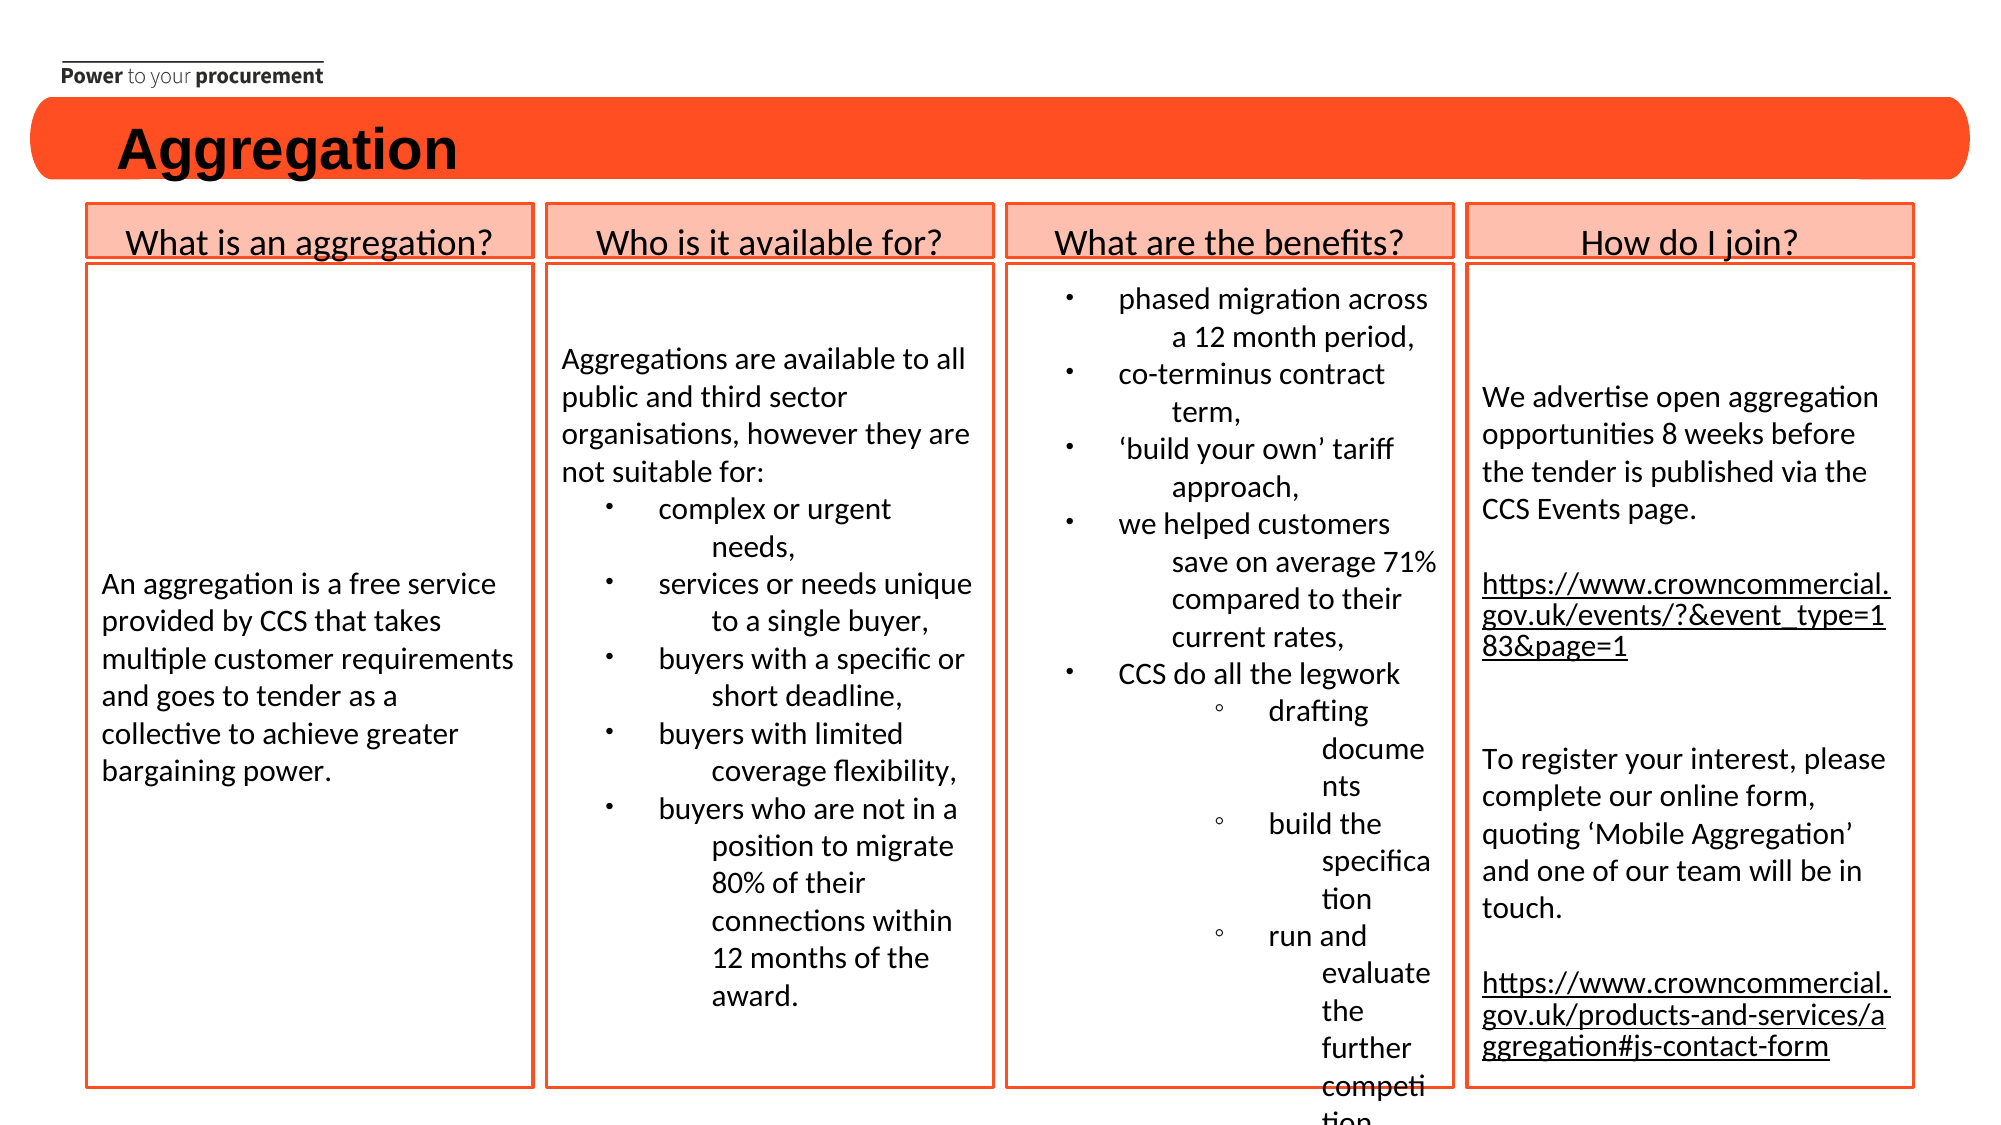

# Aggregation
What is an aggregation?
Who is it available for?
What are the benefits?
How do I join?
An aggregation is a free service provided by CCS that takes multiple customer requirements and goes to tender as a collective to achieve greater bargaining power.
Aggregations are available to all public and third sector organisations, however they are not suitable for:
complex or urgent needs,
services or needs unique to a single buyer,
buyers with a specific or short deadline,
buyers with limited coverage flexibility,
buyers who are not in a position to migrate 80% of their connections within 12 months of the award.
phased migration across a 12 month period,
co-terminus contract term,
‘build your own’ tariff approach,
we helped customers save on average 71% compared to their current rates,
CCS do all the legwork
drafting documents
build the specification
run and evaluate the further competition
award to the successful supplier
frees your time, resource, and money.
We advertise open aggregation opportunities 8 weeks before the tender is published via the CCS Events page.
https://www.crowncommercial.gov.uk/events/?&event_type=183&page=1
To register your interest, please complete our online form, quoting ‘Mobile Aggregation’ and one of our team will be in touch.
https://www.crowncommercial.gov.uk/products-and-services/aggregation#js-contact-form